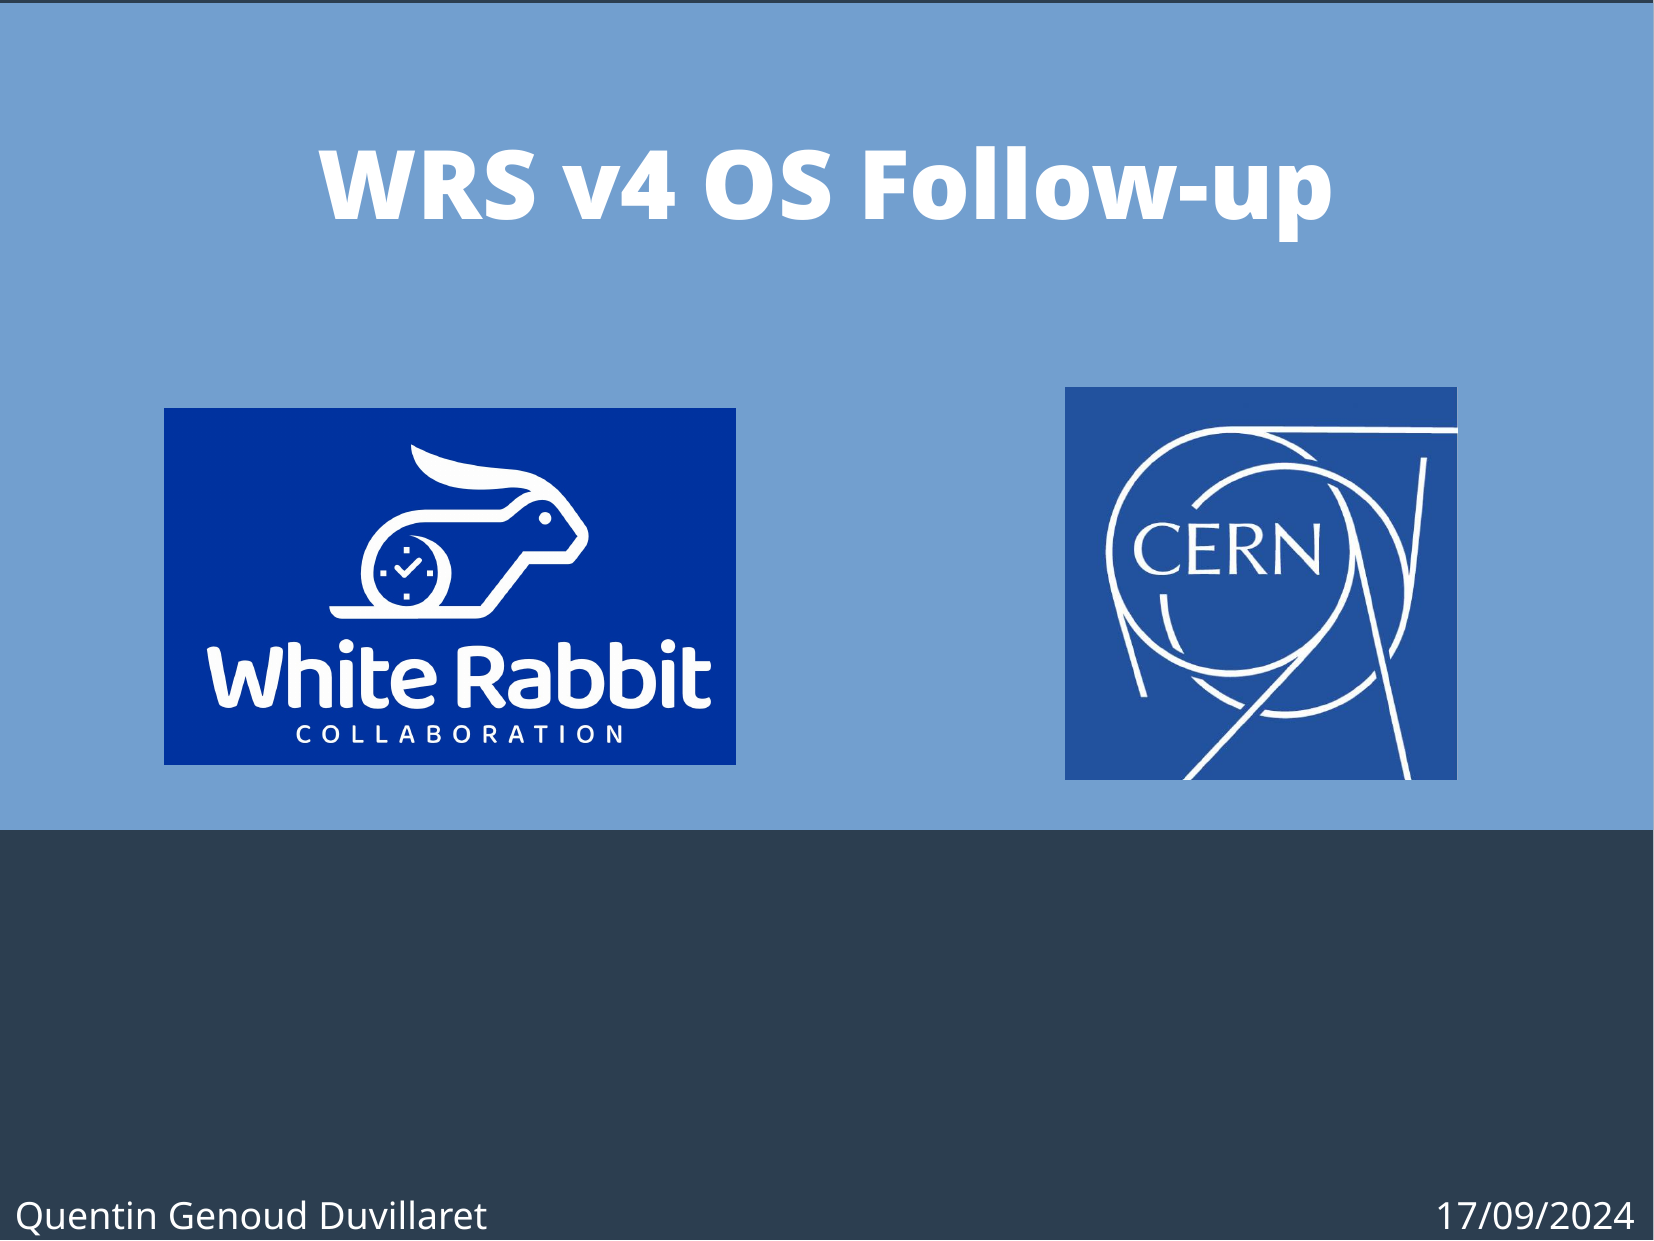

# WRS v4 OS Follow-up
Quentin Genoud Duvillaret
17/09/2024